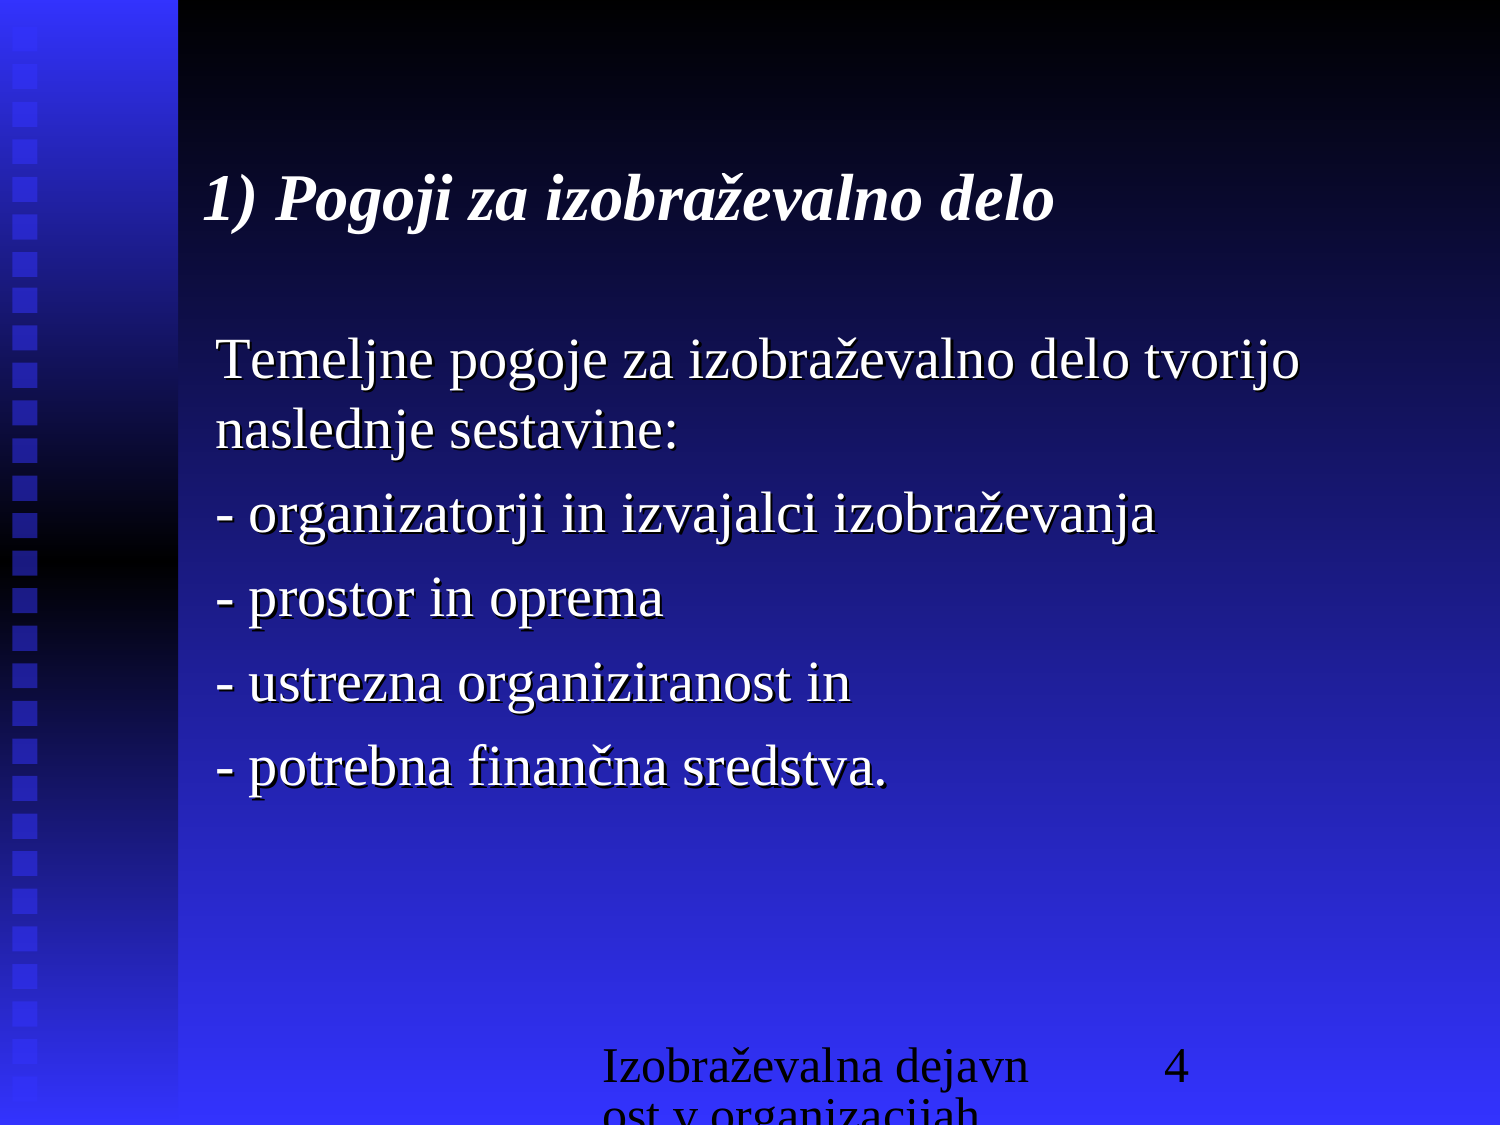

# 1) Pogoji za izobraževalno delo
Temeljne pogoje za izobraževalno delo tvorijo naslednje sestavine:
- organizatorji in izvajalci izobraževanja
- prostor in oprema
- ustrezna organiziranost in
- potrebna finančna sredstva.
Izobraževalna dejavnost v organizacijah
4